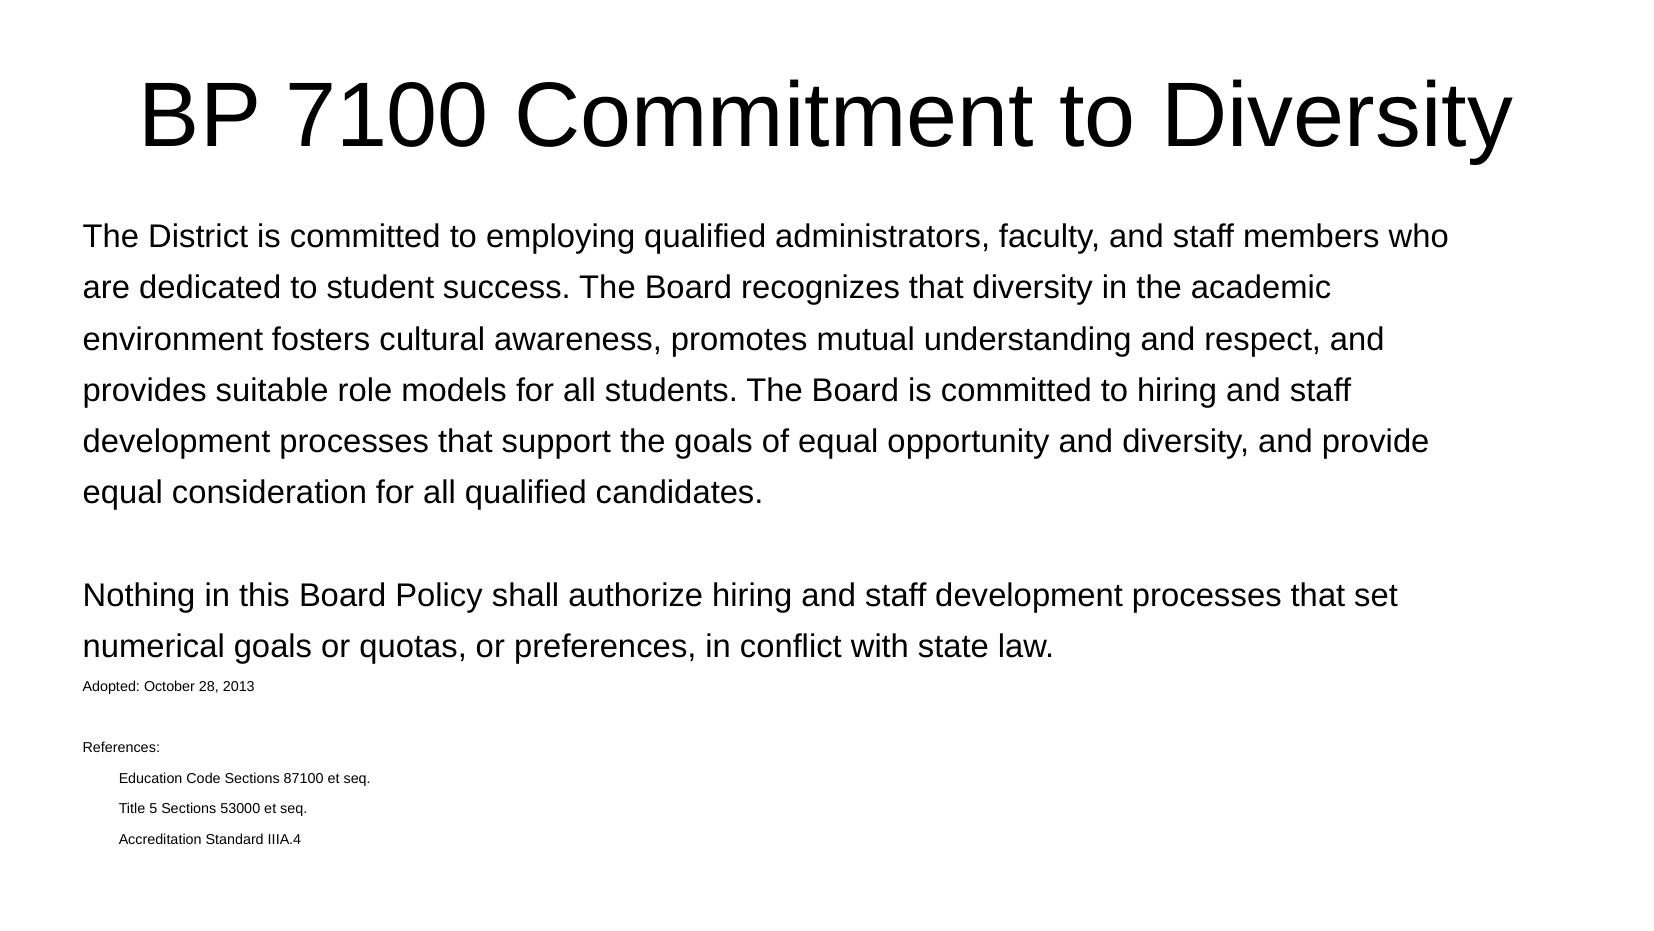

# BP 7100 Commitment to Diversity
The District is committed to employing qualified administrators, faculty, and staff members who
are dedicated to student success. The Board recognizes that diversity in the academic
environment fosters cultural awareness, promotes mutual understanding and respect, and
provides suitable role models for all students. The Board is committed to hiring and staff
development processes that support the goals of equal opportunity and diversity, and provide
equal consideration for all qualified candidates.
Nothing in this Board Policy shall authorize hiring and staff development processes that set
numerical goals or quotas, or preferences, in conflict with state law.
Adopted: October 28, 2013
References:
 Education Code Sections 87100 et seq.
 Title 5 Sections 53000 et seq.
 Accreditation Standard IIIA.4